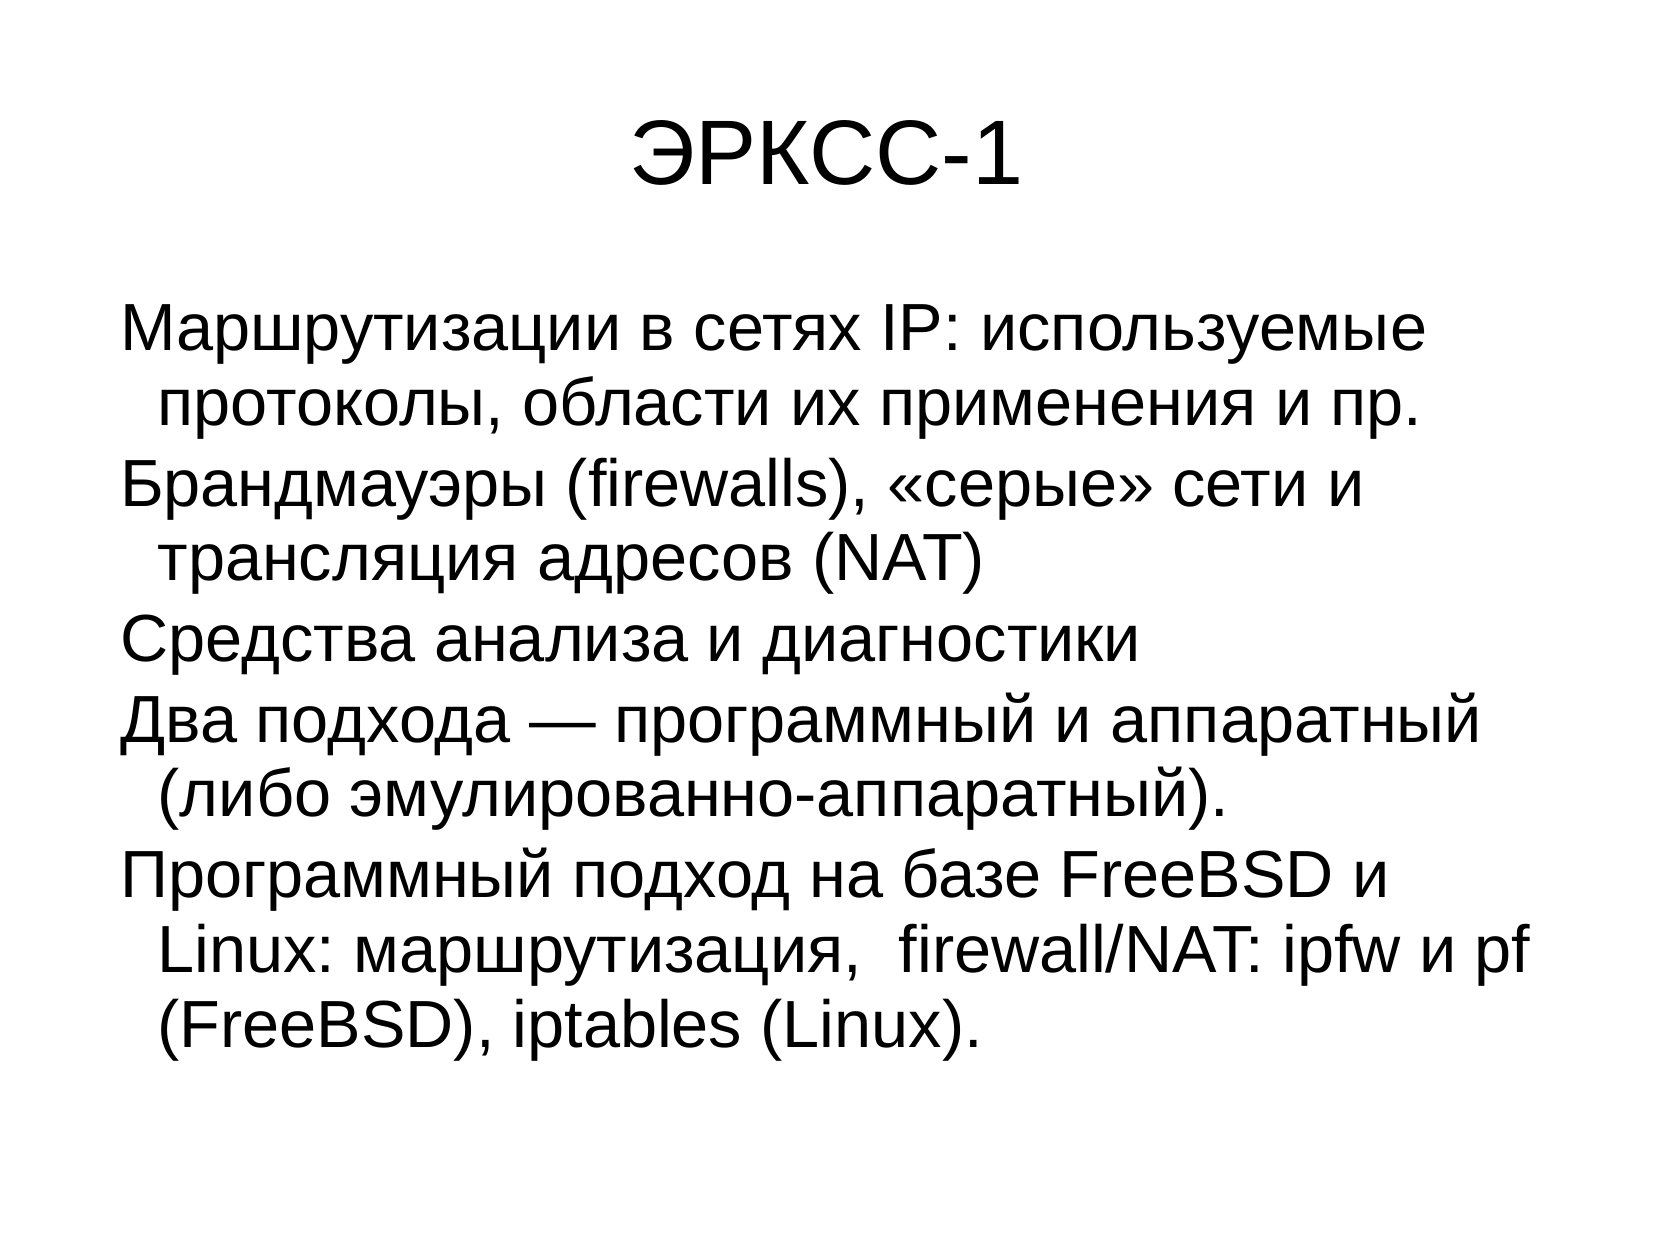

# ЭРКСС-1
Маршрутизации в сетях IP: используемые протоколы, области их применения и пр.
Брандмауэры (firewalls), «серые» сети и трансляция адресов (NAT)
Средства анализа и диагностики
Два подхода — программный и аппаратный (либо эмулированно‑аппаратный).
Программный подход на базе FreeBSD и Linux: маршрутизация, firewall/NAT: ipfw и pf (FreeBSD), iptables (Linux).